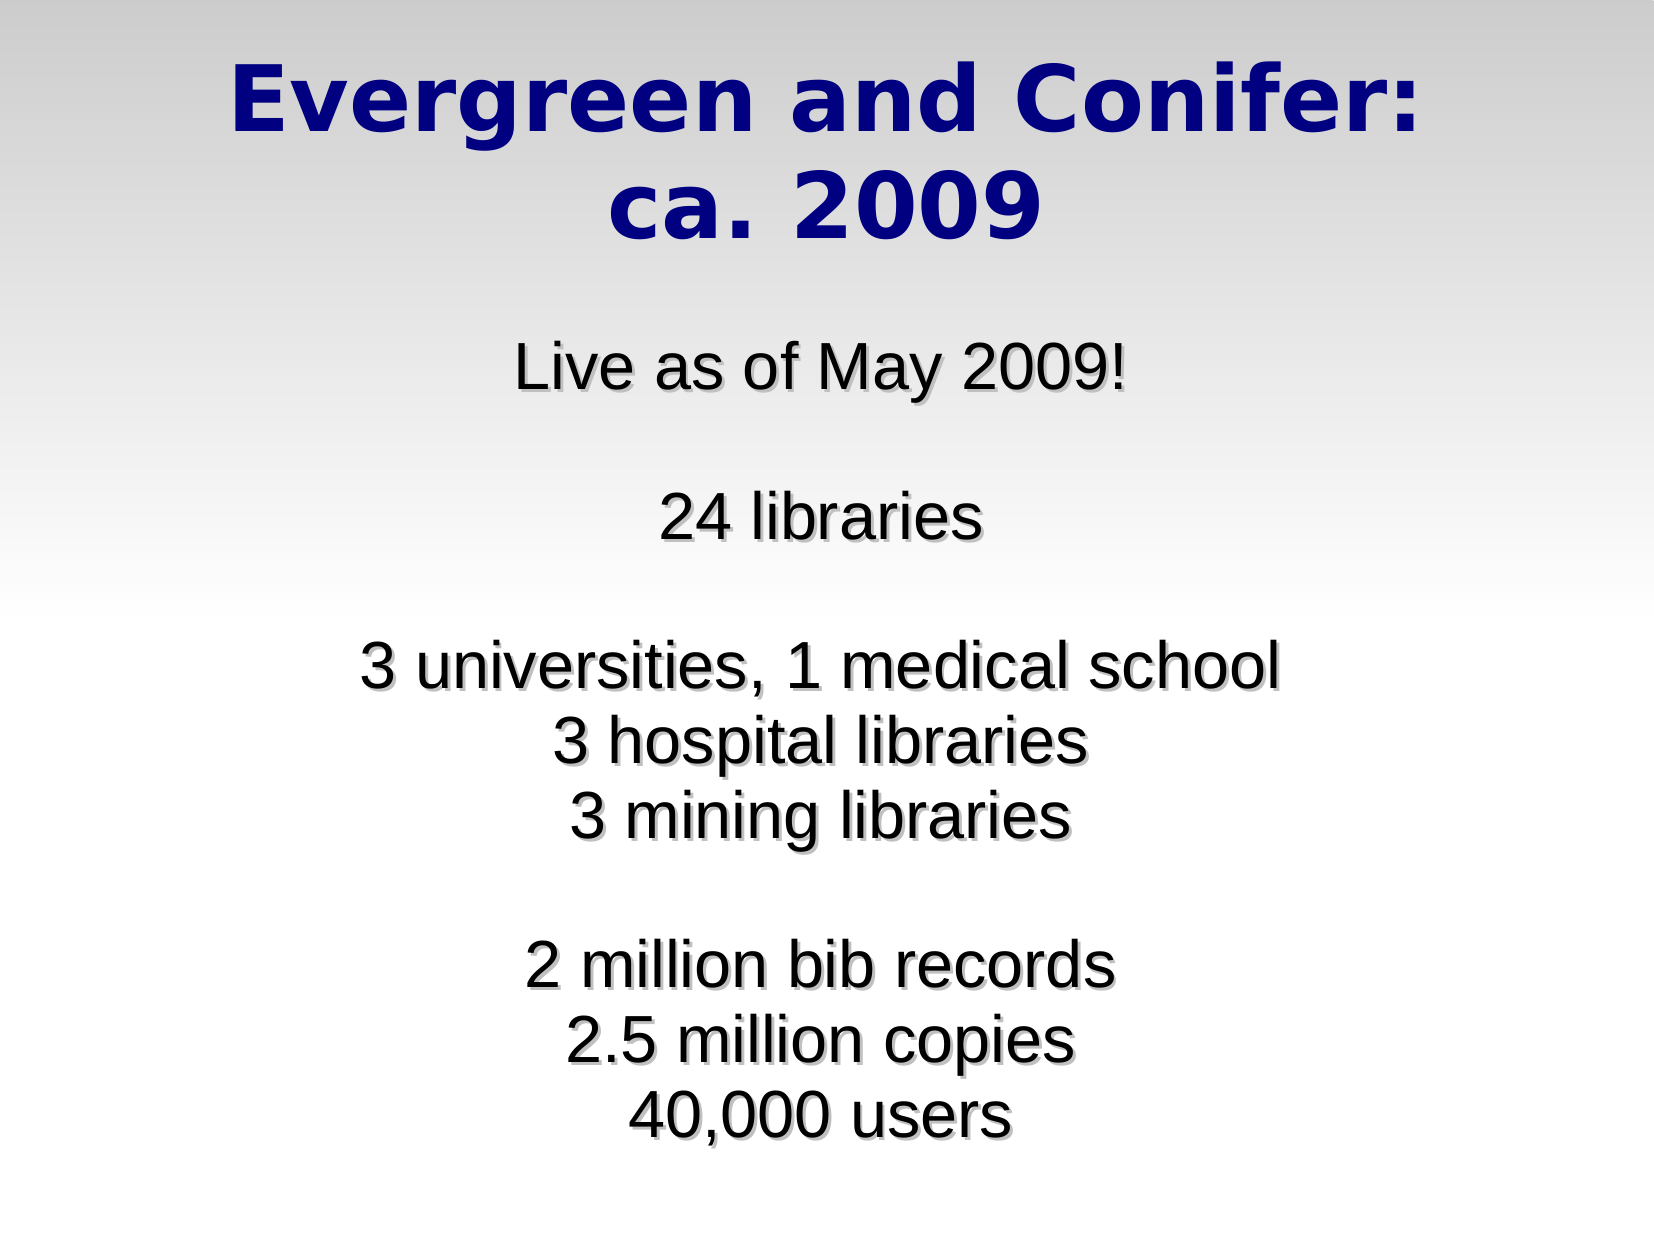

# Evergreen and Conifer: ca. 2009
Live as of May 2009!
24 libraries
3 universities, 1 medical school
3 hospital libraries
3 mining libraries
2 million bib records
2.5 million copies
40,000 users